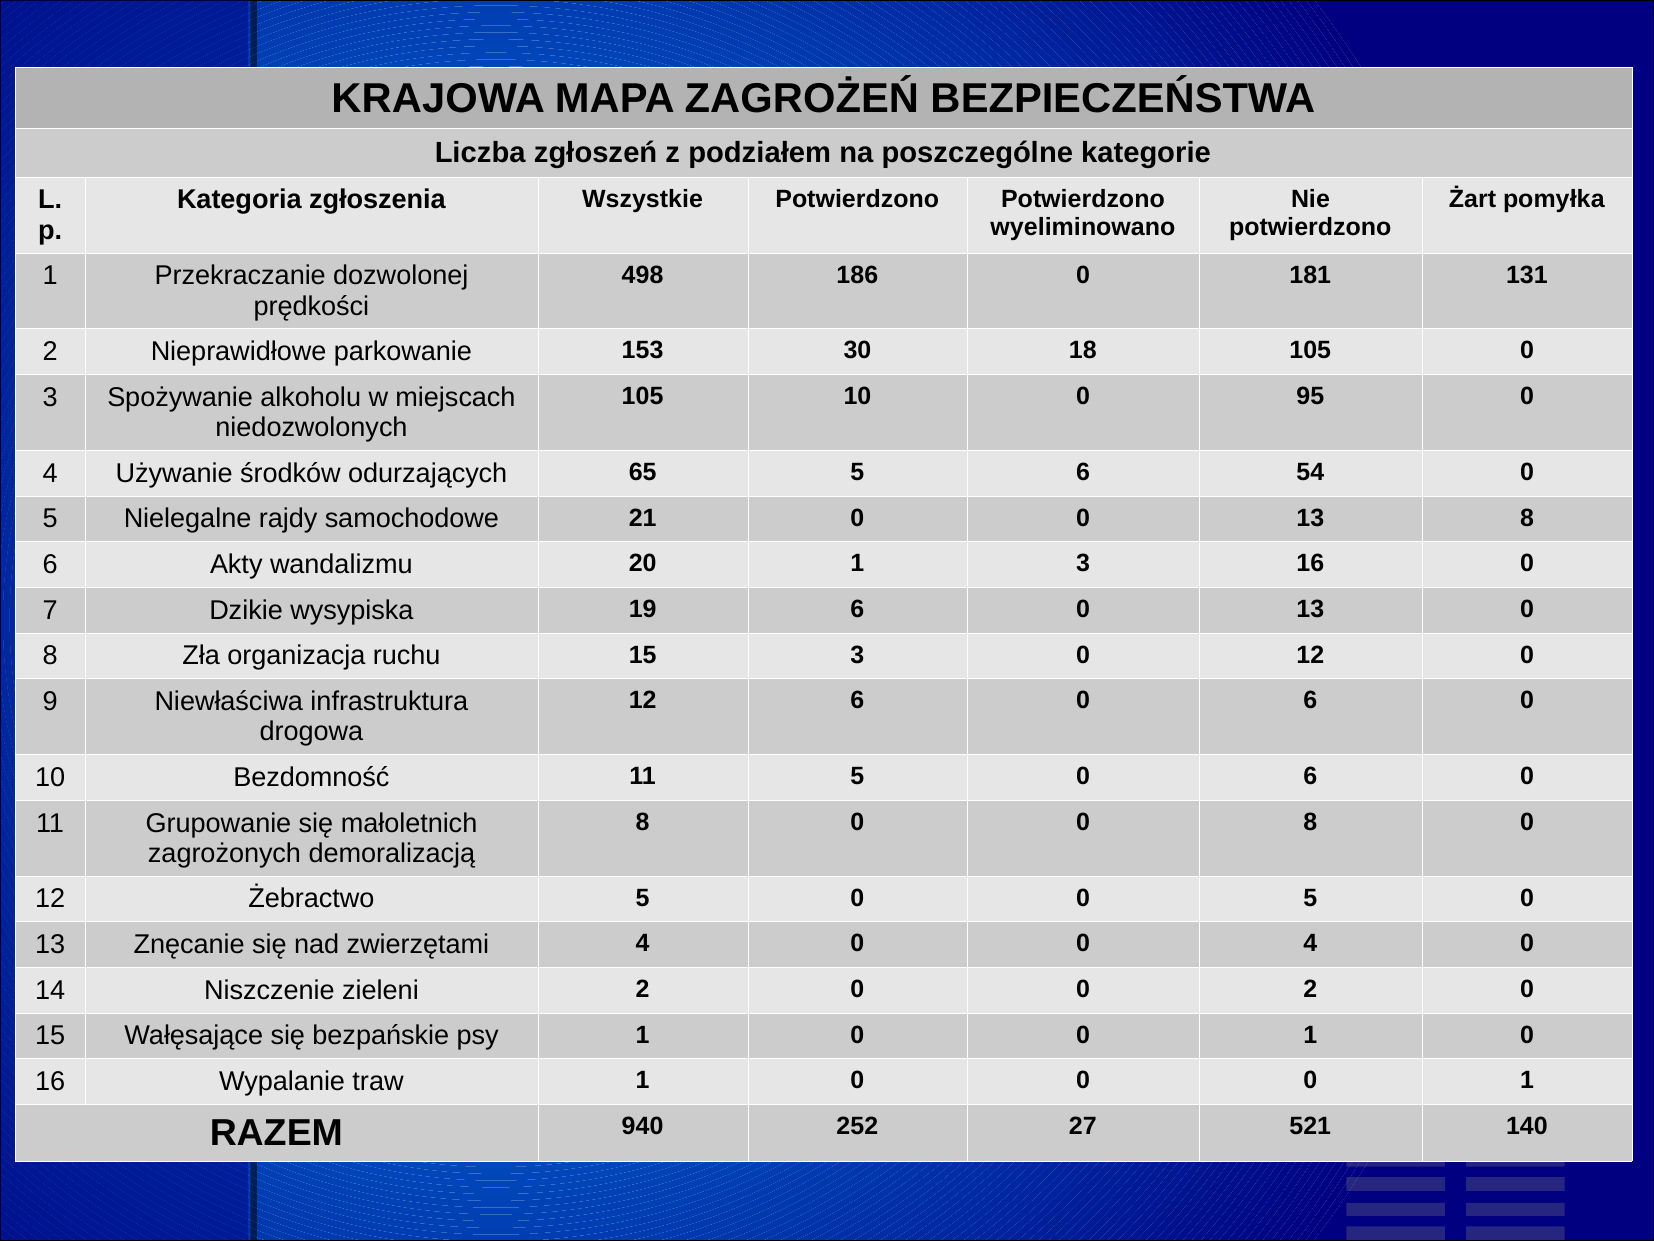

| KRAJOWA MAPA ZAGROŻEŃ BEZPIECZEŃSTWA | | | | | | |
| --- | --- | --- | --- | --- | --- | --- |
| Liczba zgłoszeń z podziałem na poszczególne kategorie | | | | | | |
| L.p. | Kategoria zgłoszenia | Wszystkie | Potwierdzono | Potwierdzono wyeliminowano | Nie potwierdzono | Żart pomyłka |
| 1 | Przekraczanie dozwolonej prędkości | 498 | 186 | 0 | 181 | 131 |
| 2 | Nieprawidłowe parkowanie | 153 | 30 | 18 | 105 | 0 |
| 3 | Spożywanie alkoholu w miejscach niedozwolonych | 105 | 10 | 0 | 95 | 0 |
| 4 | Używanie środków odurzających | 65 | 5 | 6 | 54 | 0 |
| 5 | Nielegalne rajdy samochodowe | 21 | 0 | 0 | 13 | 8 |
| 6 | Akty wandalizmu | 20 | 1 | 3 | 16 | 0 |
| 7 | Dzikie wysypiska | 19 | 6 | 0 | 13 | 0 |
| 8 | Zła organizacja ruchu | 15 | 3 | 0 | 12 | 0 |
| 9 | Niewłaściwa infrastruktura drogowa | 12 | 6 | 0 | 6 | 0 |
| 10 | Bezdomność | 11 | 5 | 0 | 6 | 0 |
| 11 | Grupowanie się małoletnich zagrożonych demoralizacją | 8 | 0 | 0 | 8 | 0 |
| 12 | Żebractwo | 5 | 0 | 0 | 5 | 0 |
| 13 | Znęcanie się nad zwierzętami | 4 | 0 | 0 | 4 | 0 |
| 14 | Niszczenie zieleni | 2 | 0 | 0 | 2 | 0 |
| 15 | Wałęsające się bezpańskie psy | 1 | 0 | 0 | 1 | 0 |
| 16 | Wypalanie traw | 1 | 0 | 0 | 0 | 1 |
| RAZEM | | 940 | 252 | 27 | 521 | 140 |